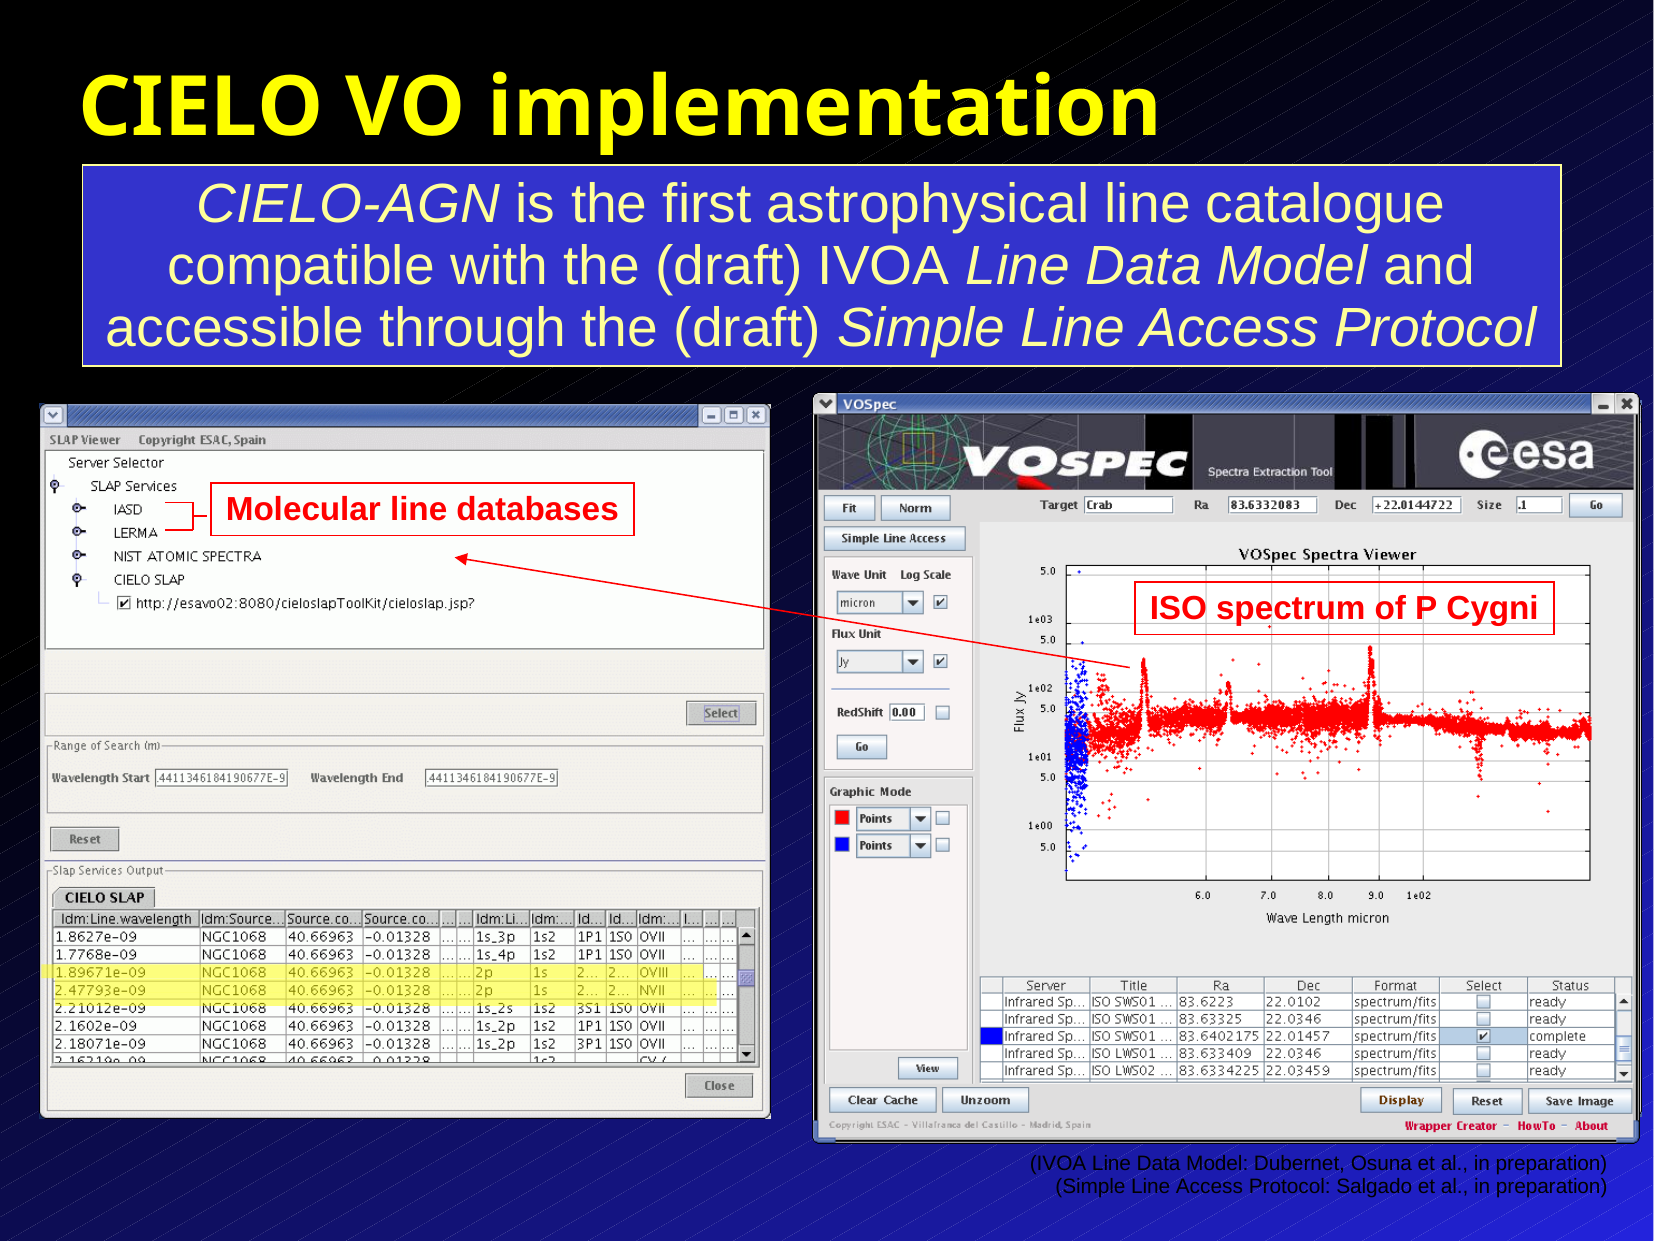

# CIELO VO implementation
CIELO-AGN is the first astrophysical line catalogue compatible with the (draft) IVOA Line Data Model and accessible through the (draft) Simple Line Access Protocol
Molecular line databases
ISO spectrum of P Cygni
Energy (keV)
XMM-Newton spectrum of NGC1068
(IVOA Line Data Model: Dubernet, Osuna et al., in preparation)
(Simple Line Access Protocol: Salgado et al., in preparation)